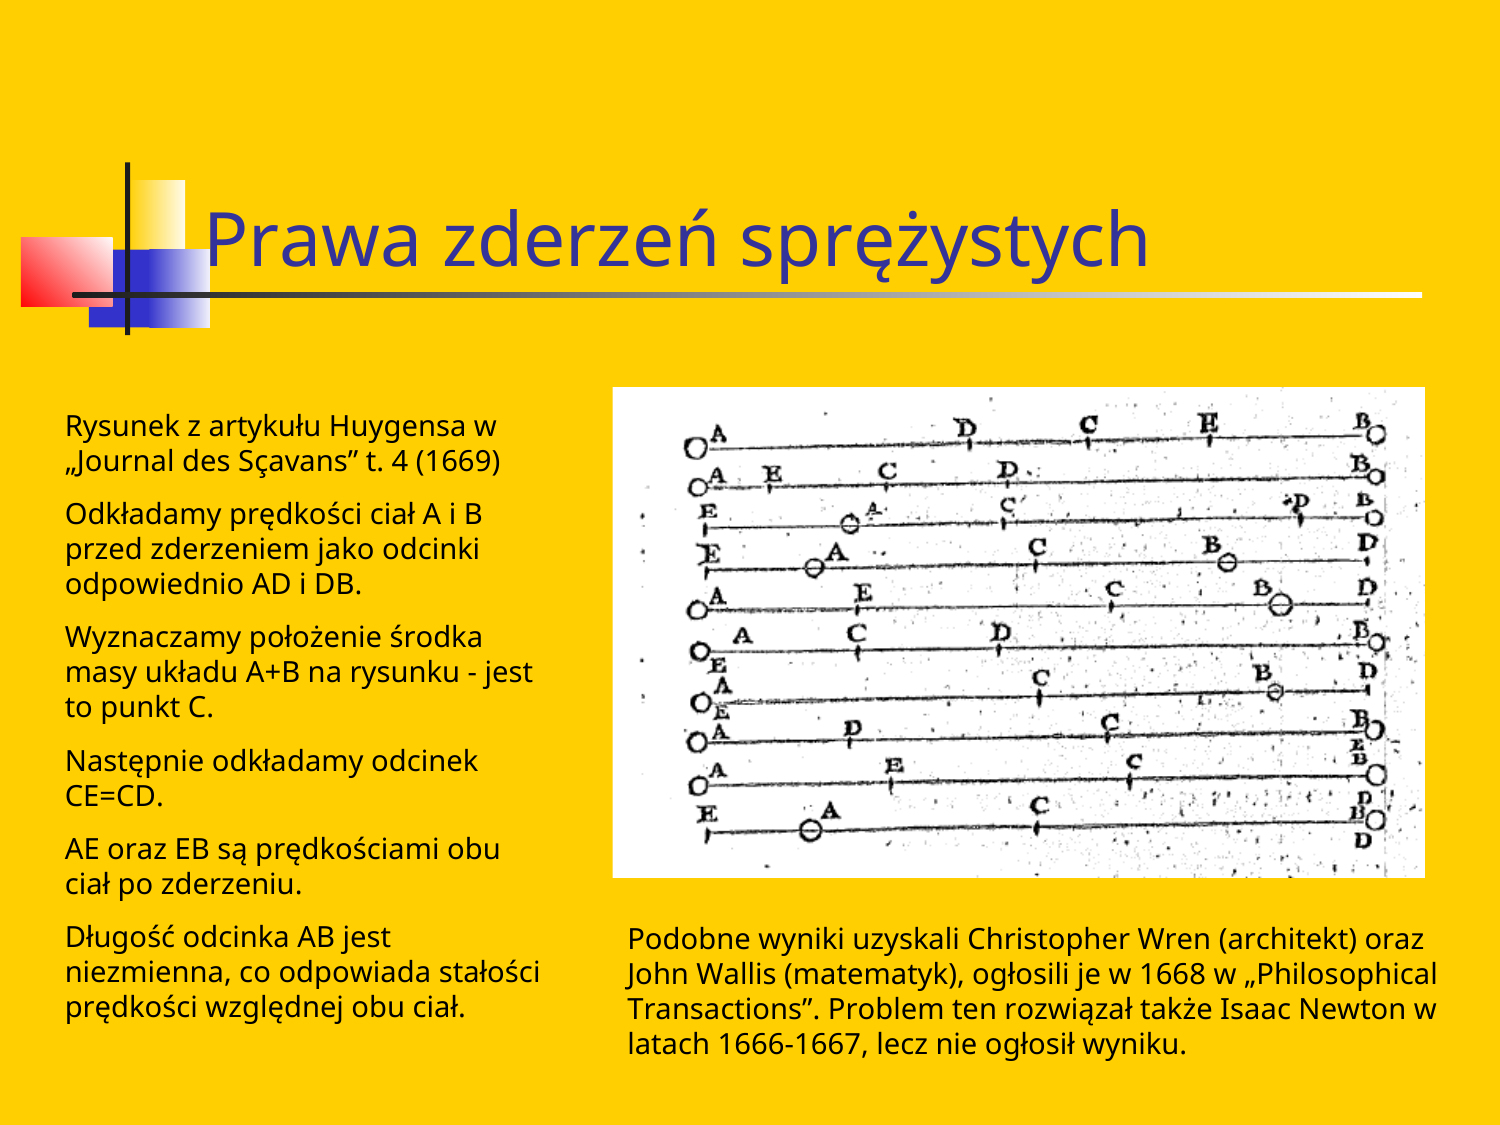

# Prawa zderzeń sprężystych
Rysunek z artykułu Huygensa w „Journal des Sçavans” t. 4 (1669)
Odkładamy prędkości ciał A i B przed zderzeniem jako odcinki odpowiednio AD i DB.
Wyznaczamy położenie środka masy układu A+B na rysunku - jest to punkt C.
Następnie odkładamy odcinek CE=CD.
AE oraz EB są prędkościami obu ciał po zderzeniu.
Długość odcinka AB jest niezmienna, co odpowiada stałości prędkości względnej obu ciał.
Podobne wyniki uzyskali Christopher Wren (architekt) oraz John Wallis (matematyk), ogłosili je w 1668 w „Philosophical Transactions”. Problem ten rozwiązał także Isaac Newton w latach 1666-1667, lecz nie ogłosił wyniku.